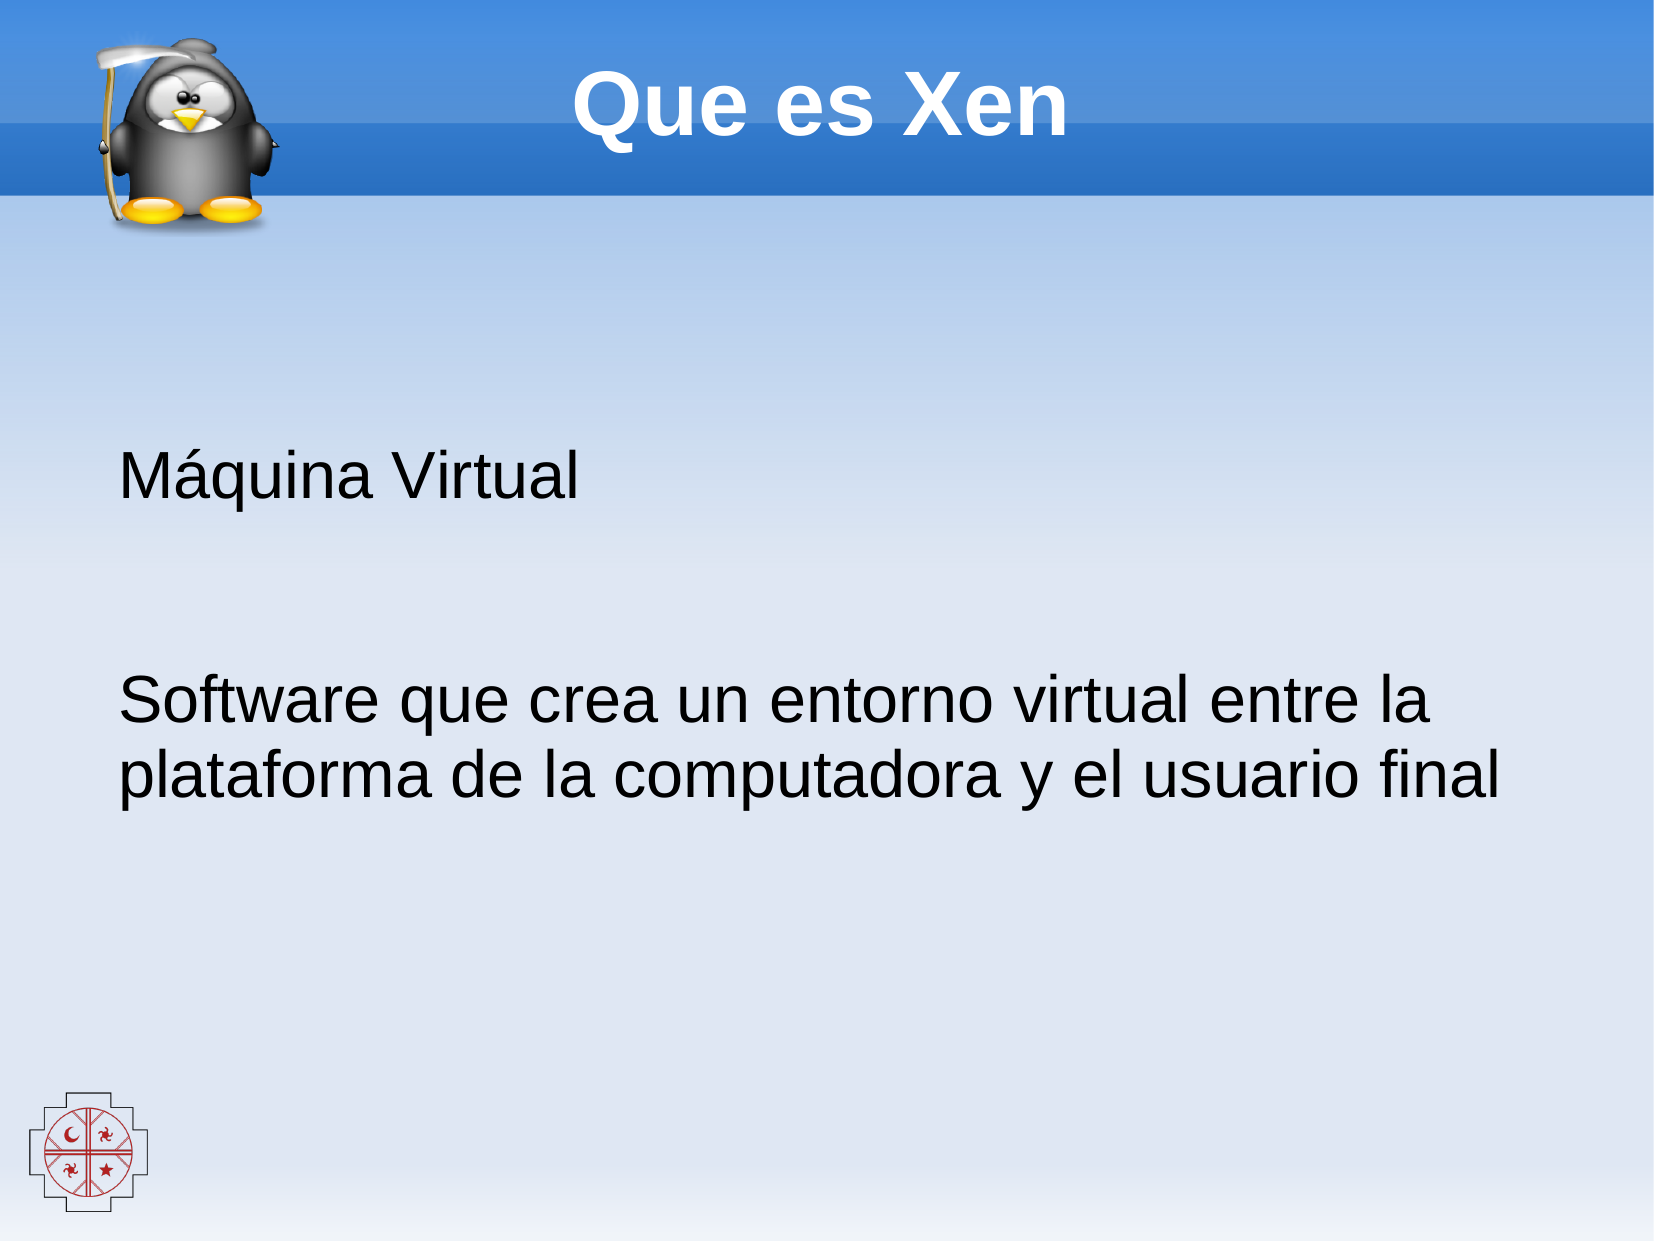

# Que es Xen
Máquina Virtual
Software que crea un entorno virtual entre la
plataforma de la computadora y el usuario final